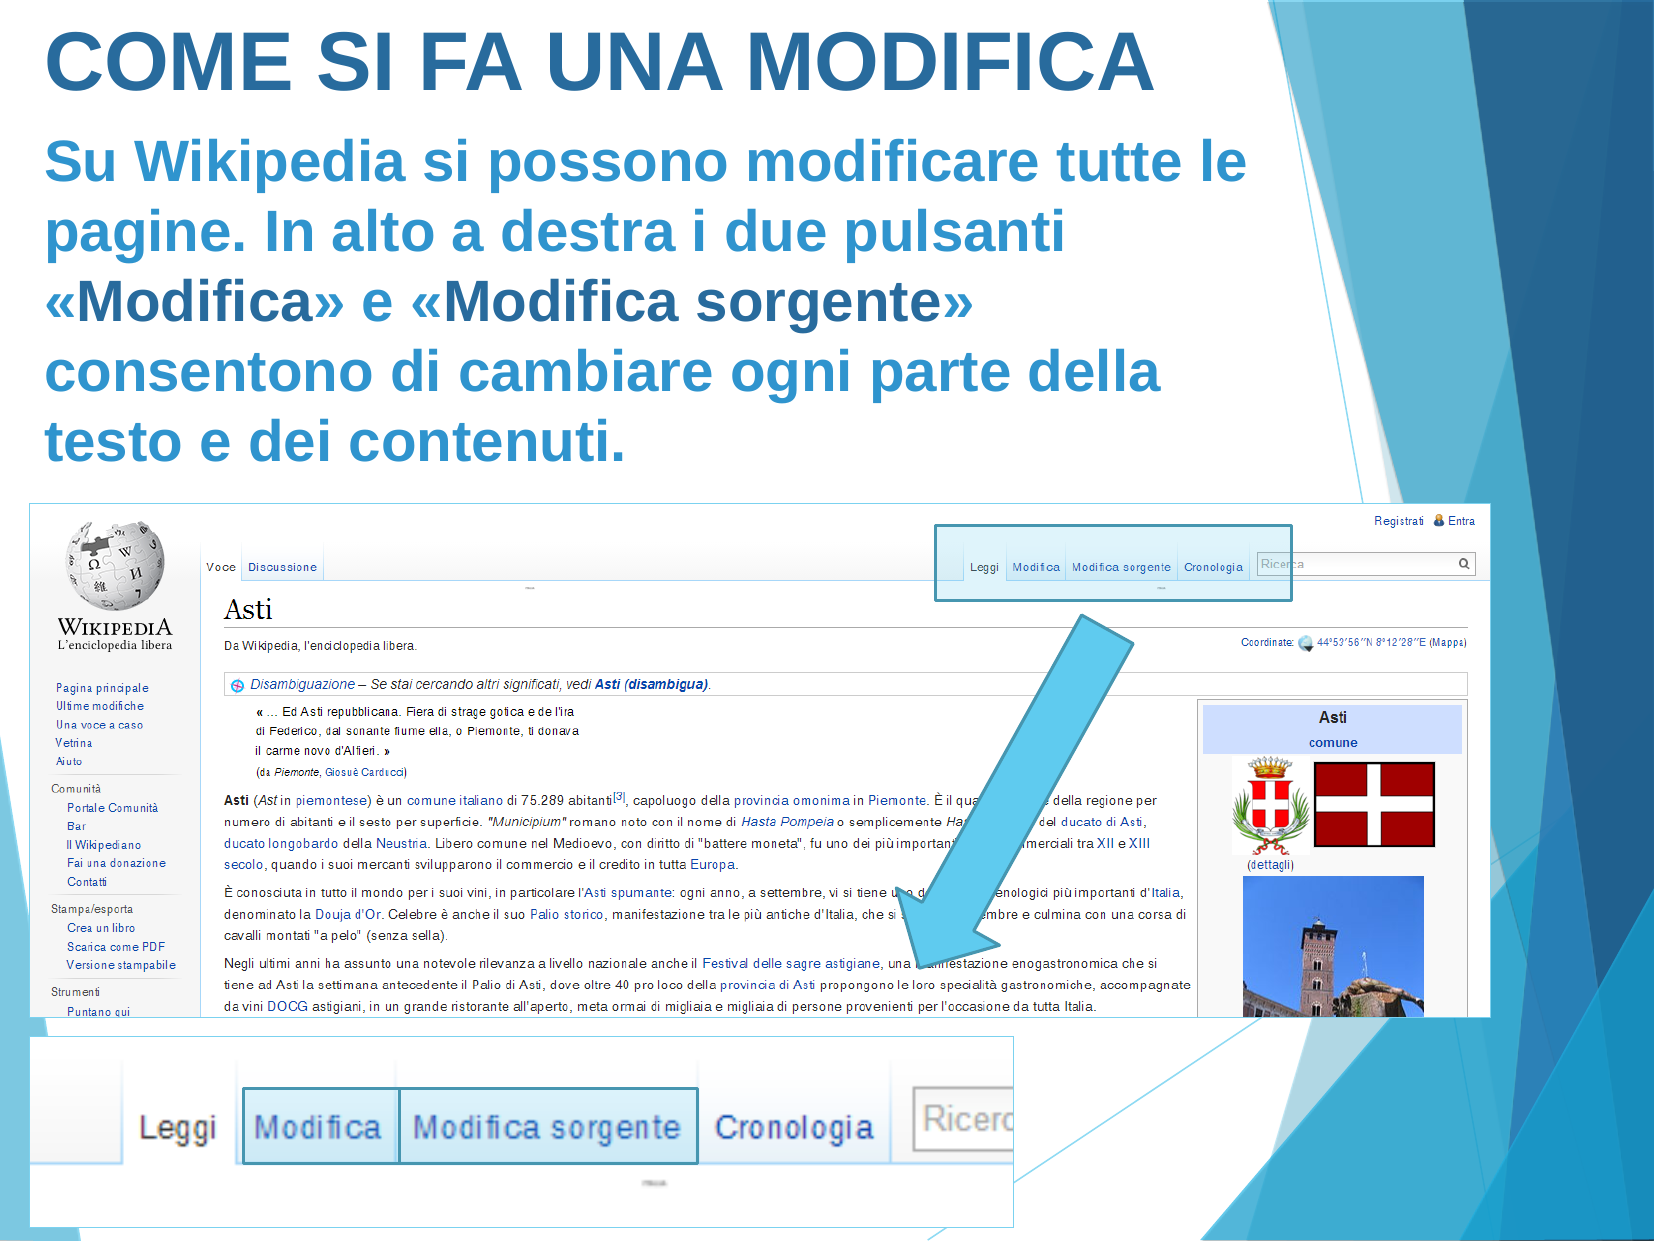

COME SI FA UNA MODIFICA
Su Wikipedia si possono modificare tutte le pagine. In alto a destra i due pulsanti «Modifica» e «Modifica sorgente» consentono di cambiare ogni parte della testo e dei contenuti.